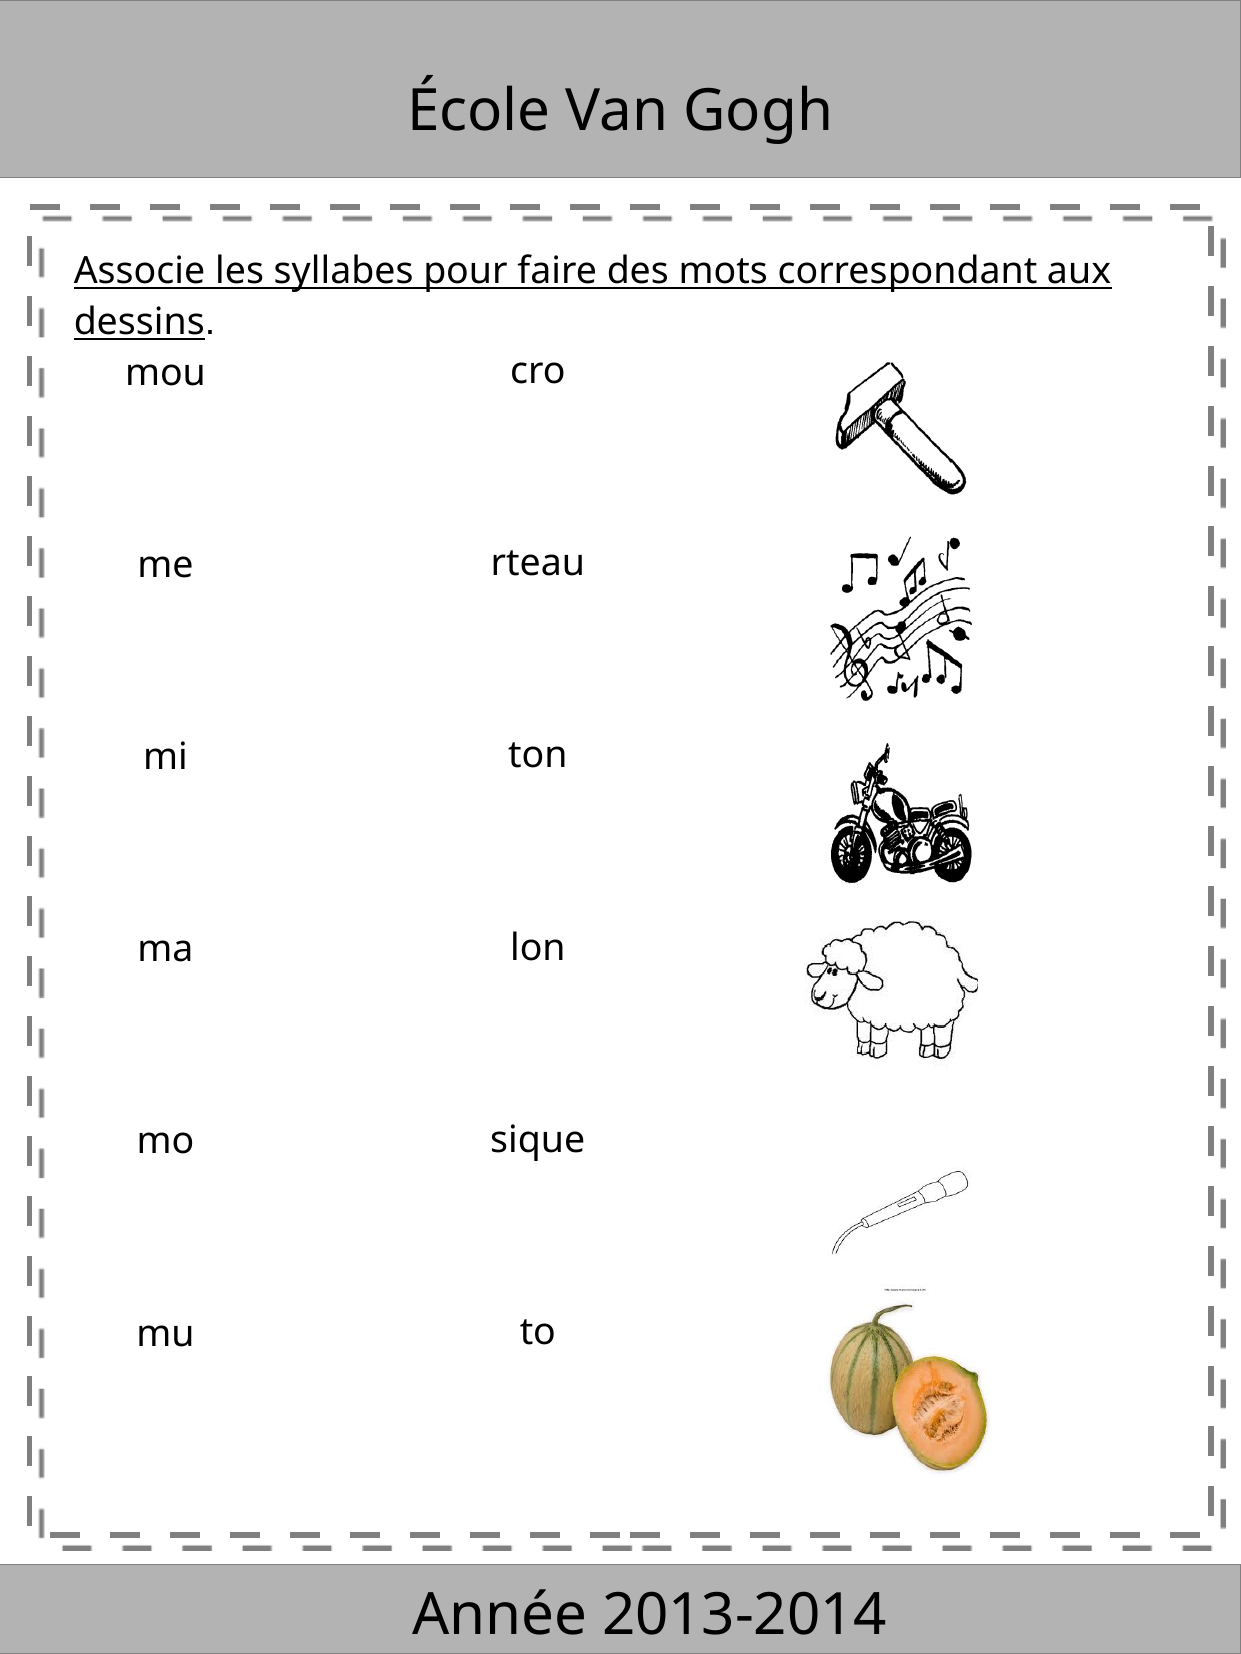

École Van Gogh
Associe les syllabes pour faire des mots correspondant aux dessins.
| mou | | cro | | |
| --- | --- | --- | --- | --- |
| me | | rteau | | |
| mi | | ton | | |
| ma | | lon | | |
| mo | | sique | | |
| mu | | to | | |
Année 2013-2014